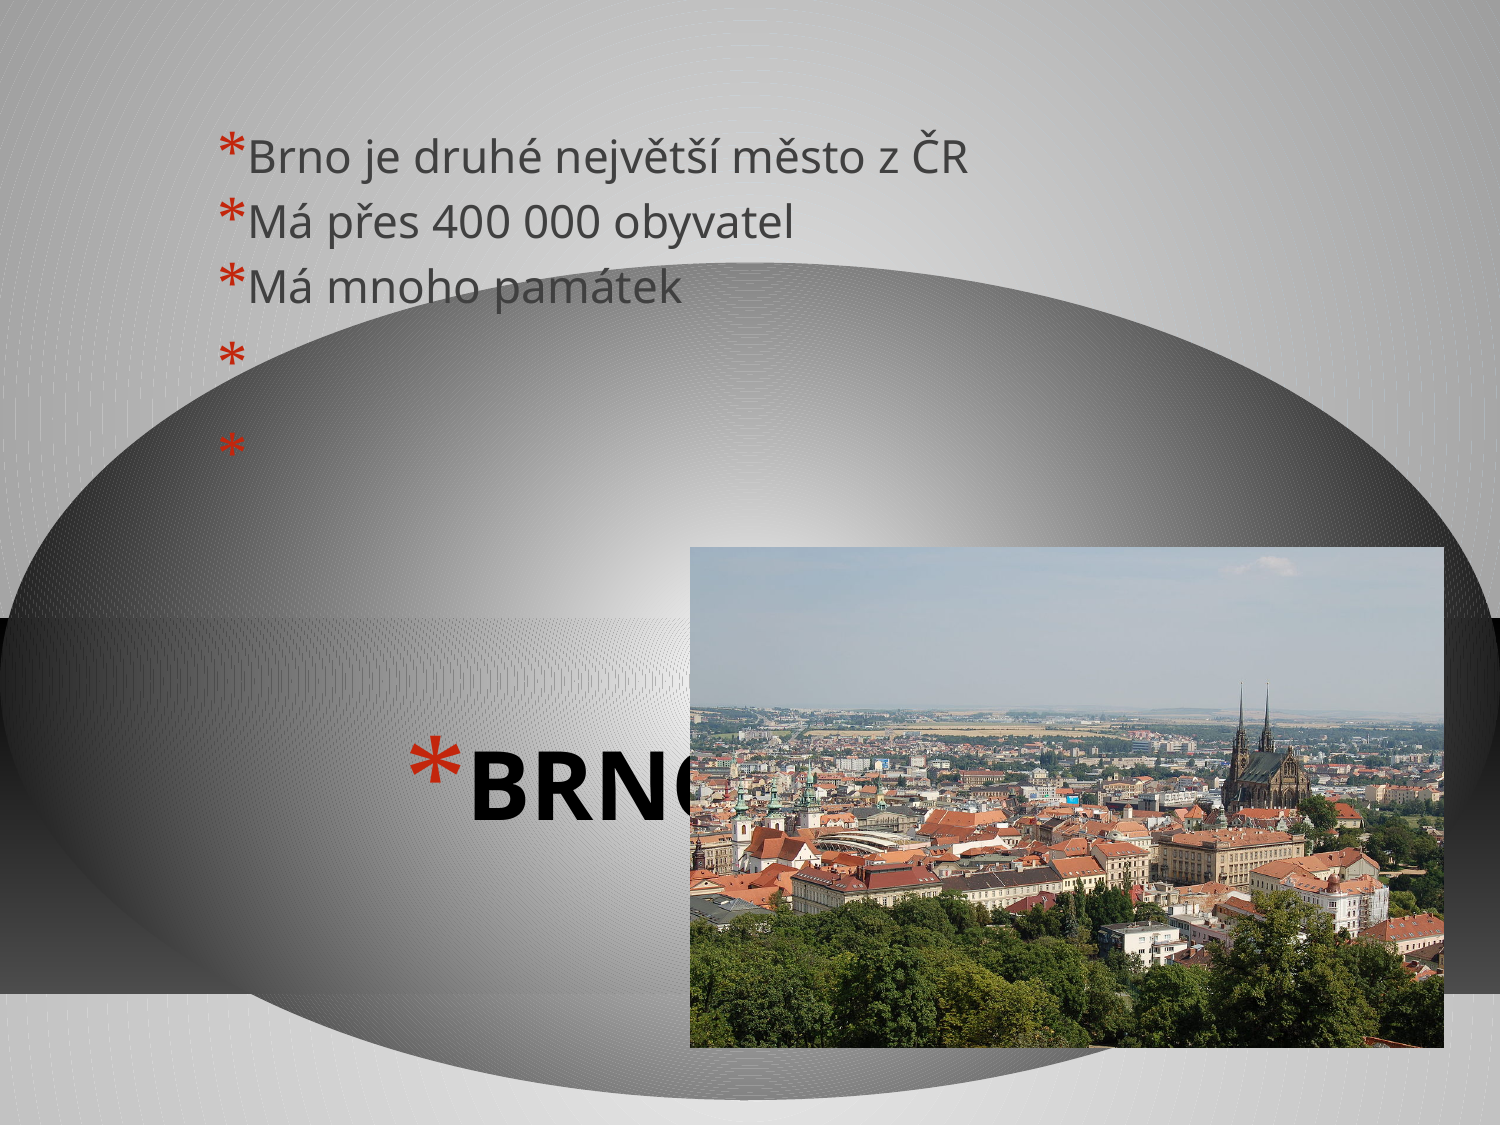

Brno je druhé největší město z ČR
Má přes 400 000 obyvatel
Má mnoho památek
# BRNO